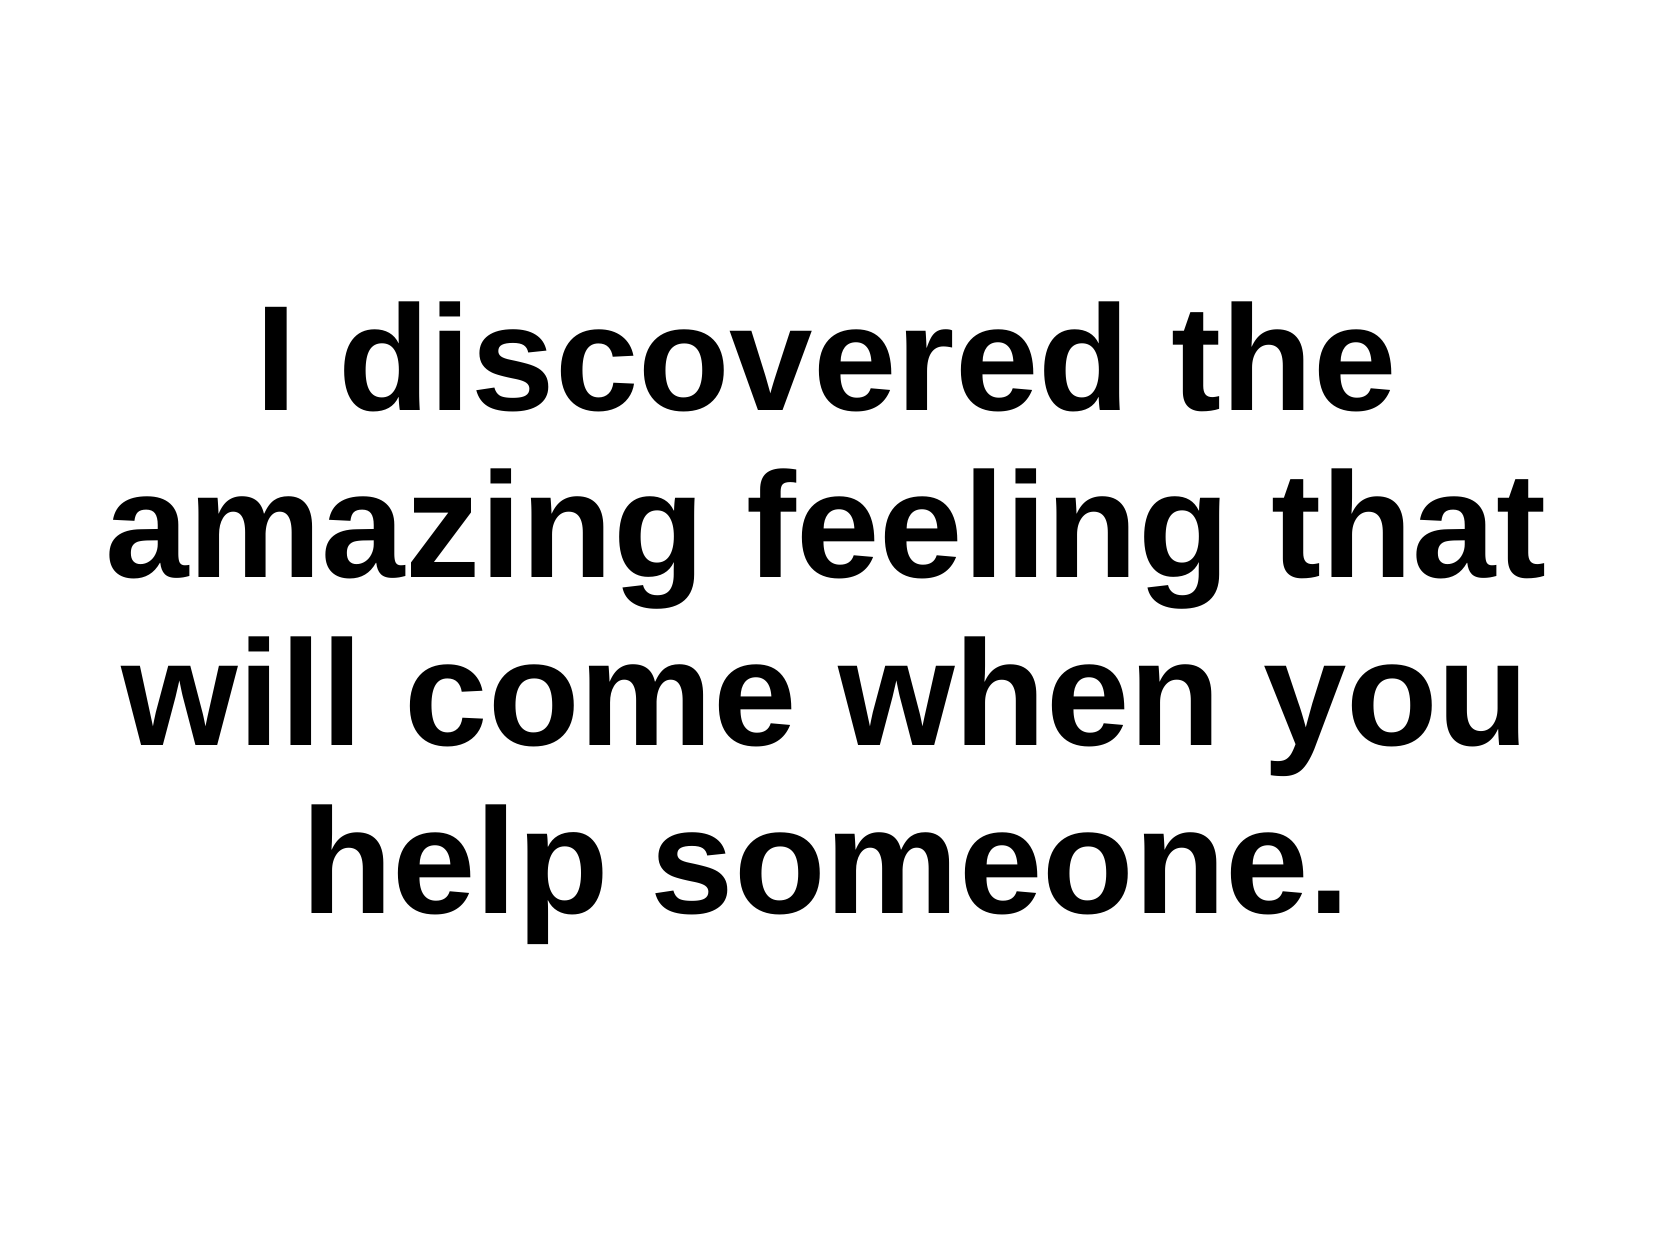

# I discovered the amazing feeling that will come when you help someone.